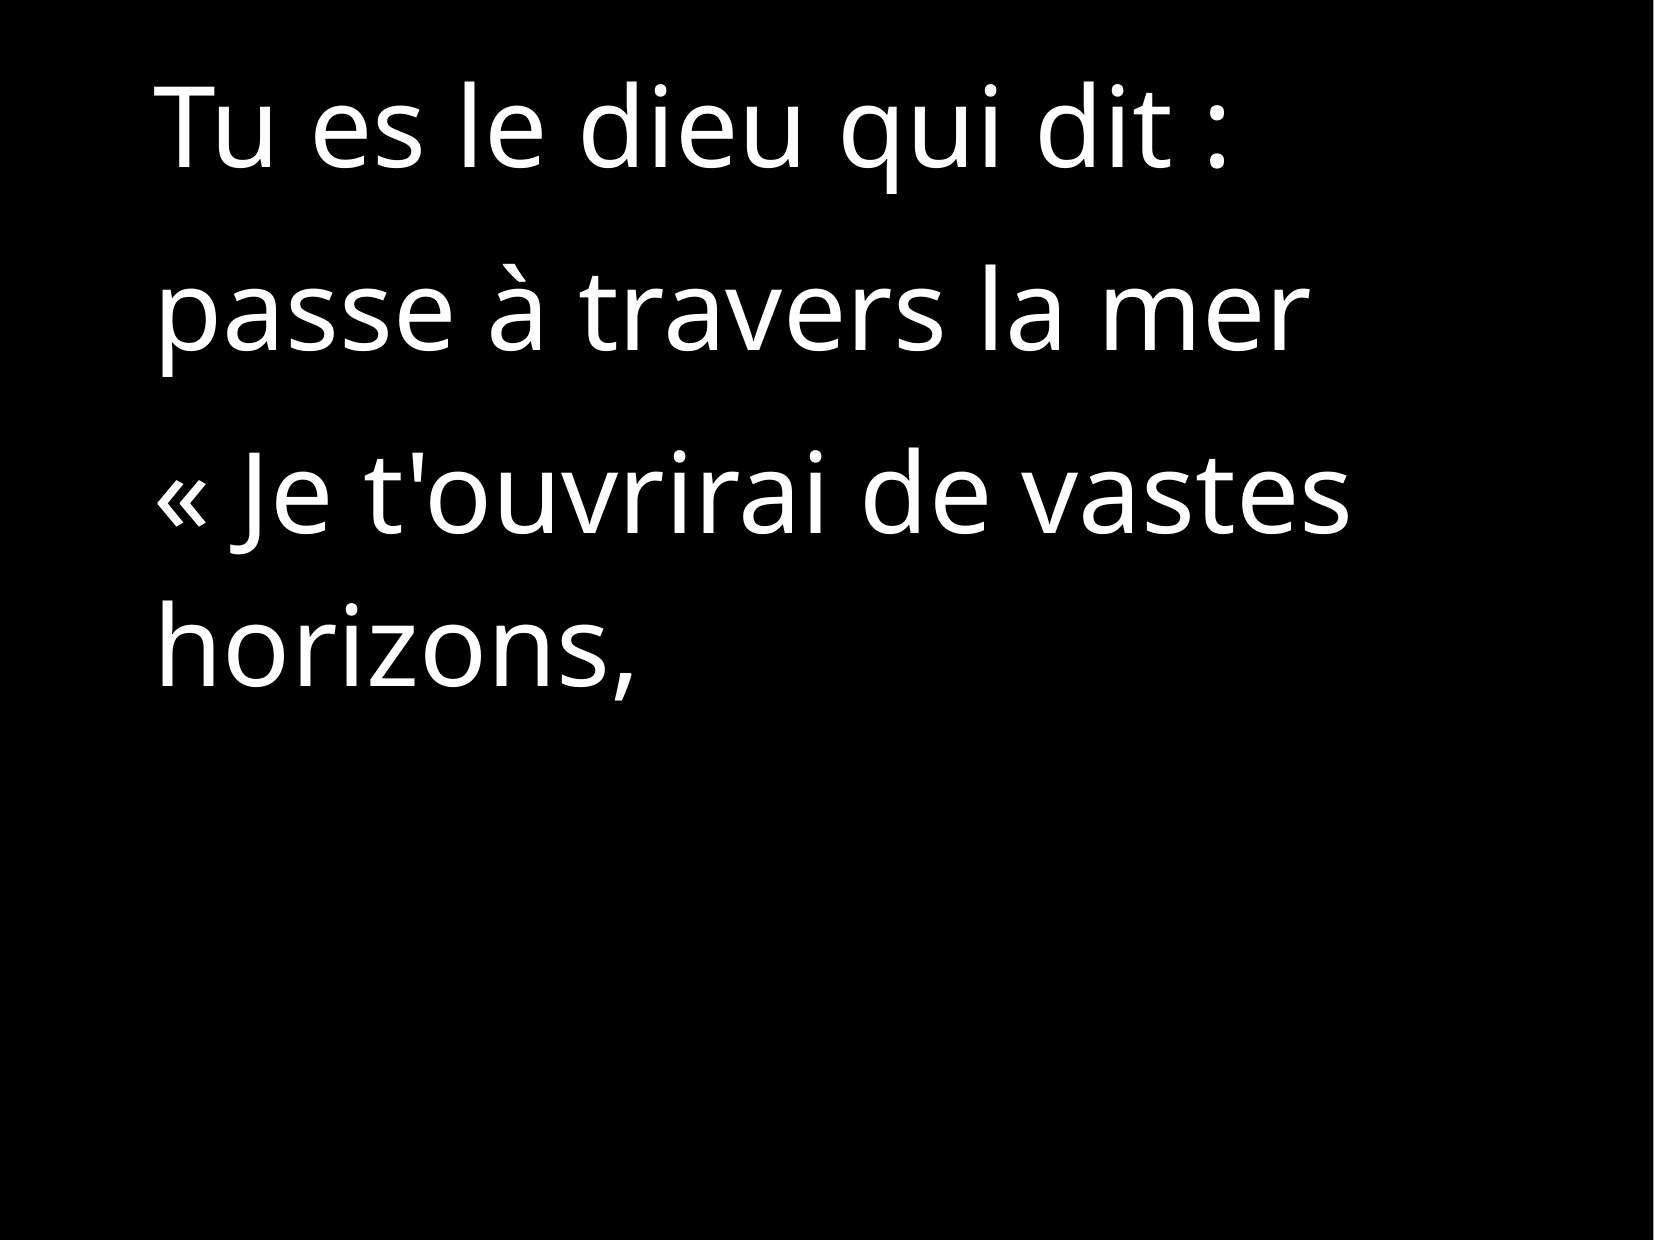

# Tu es le dieu qui dit :
passe à travers la mer
« Je t'ouvrirai de vastes horizons,